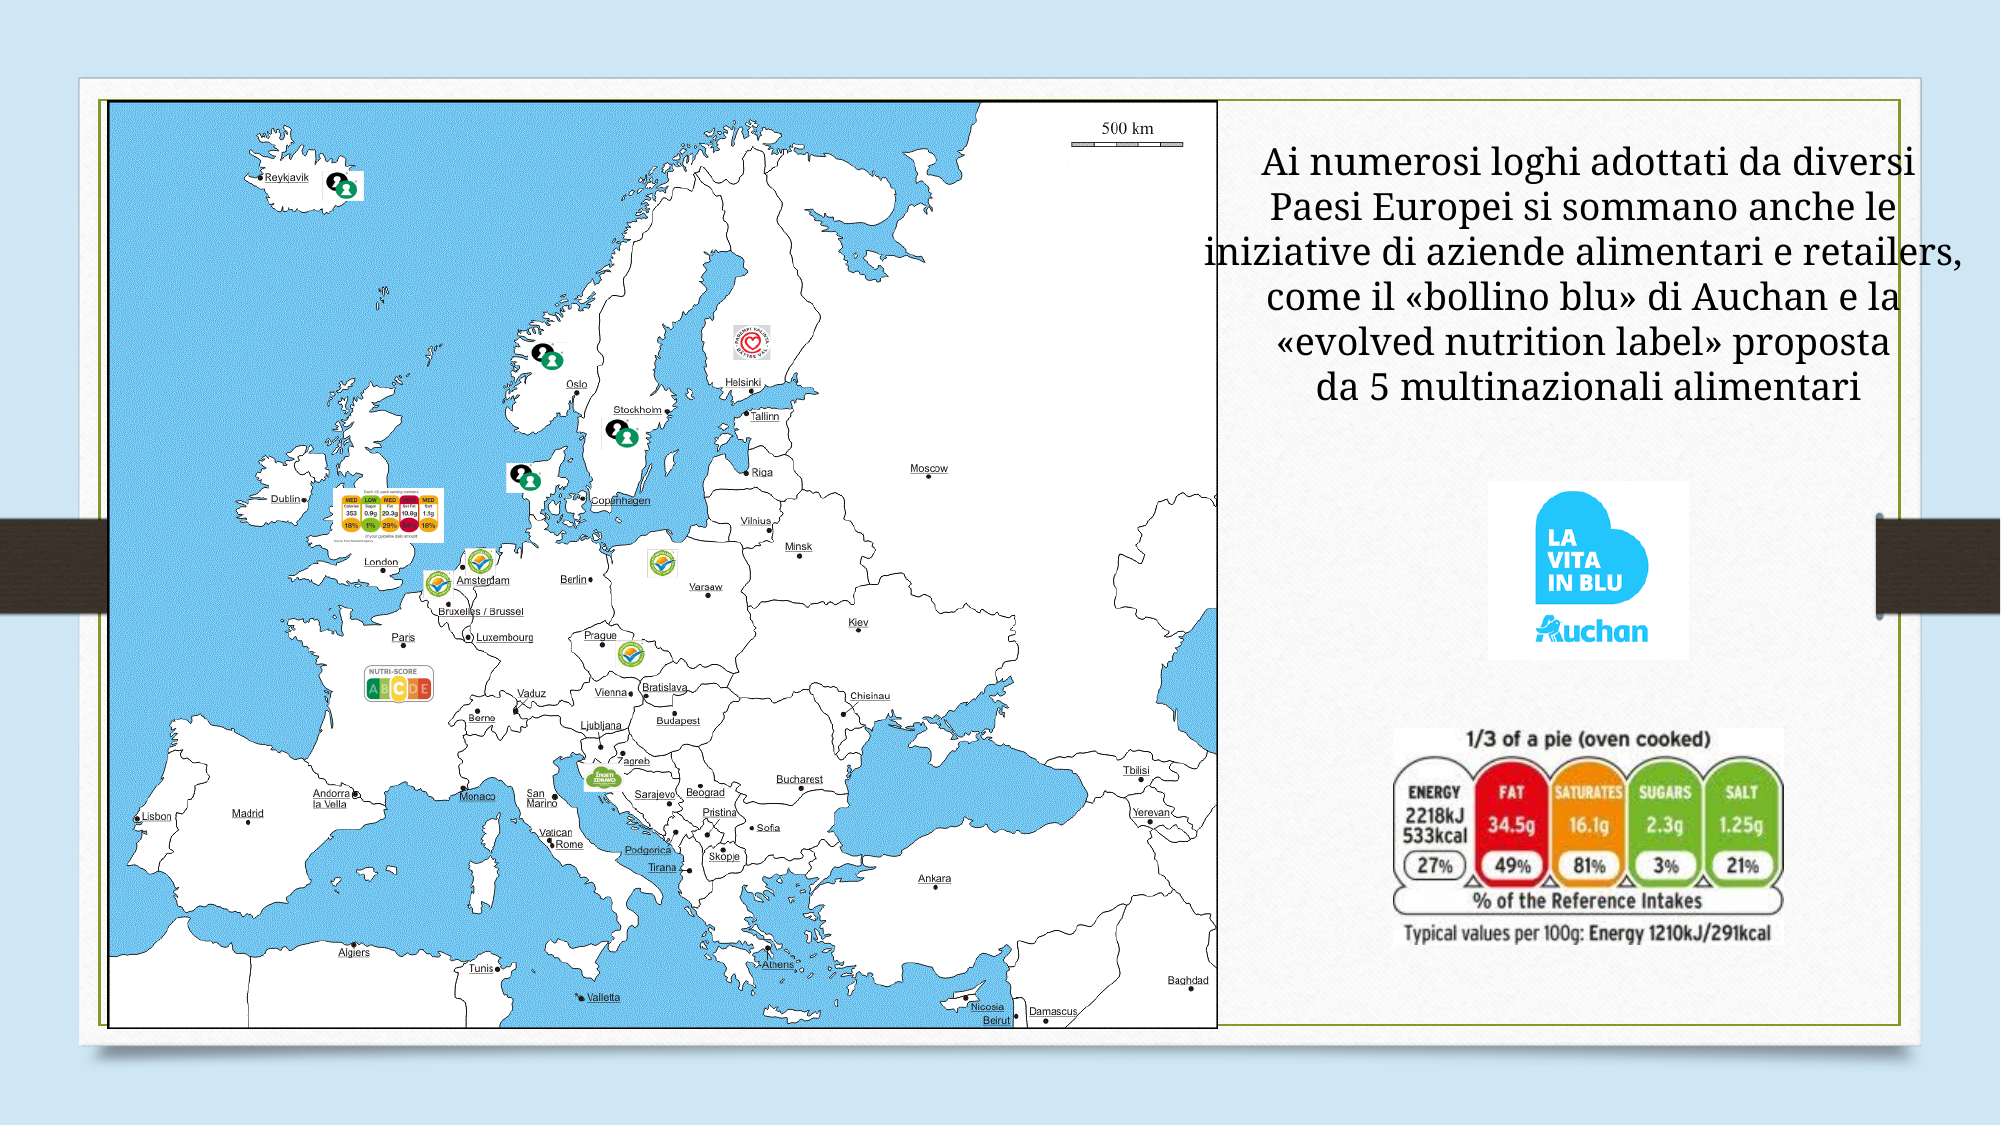

Ai numerosi loghi adottati da diversi
Paesi Europei si sommano anche le
iniziative di aziende alimentari e retailers,
come il «bollino blu» di Auchan e la
«evolved nutrition label» proposta
da 5 multinazionali alimentari